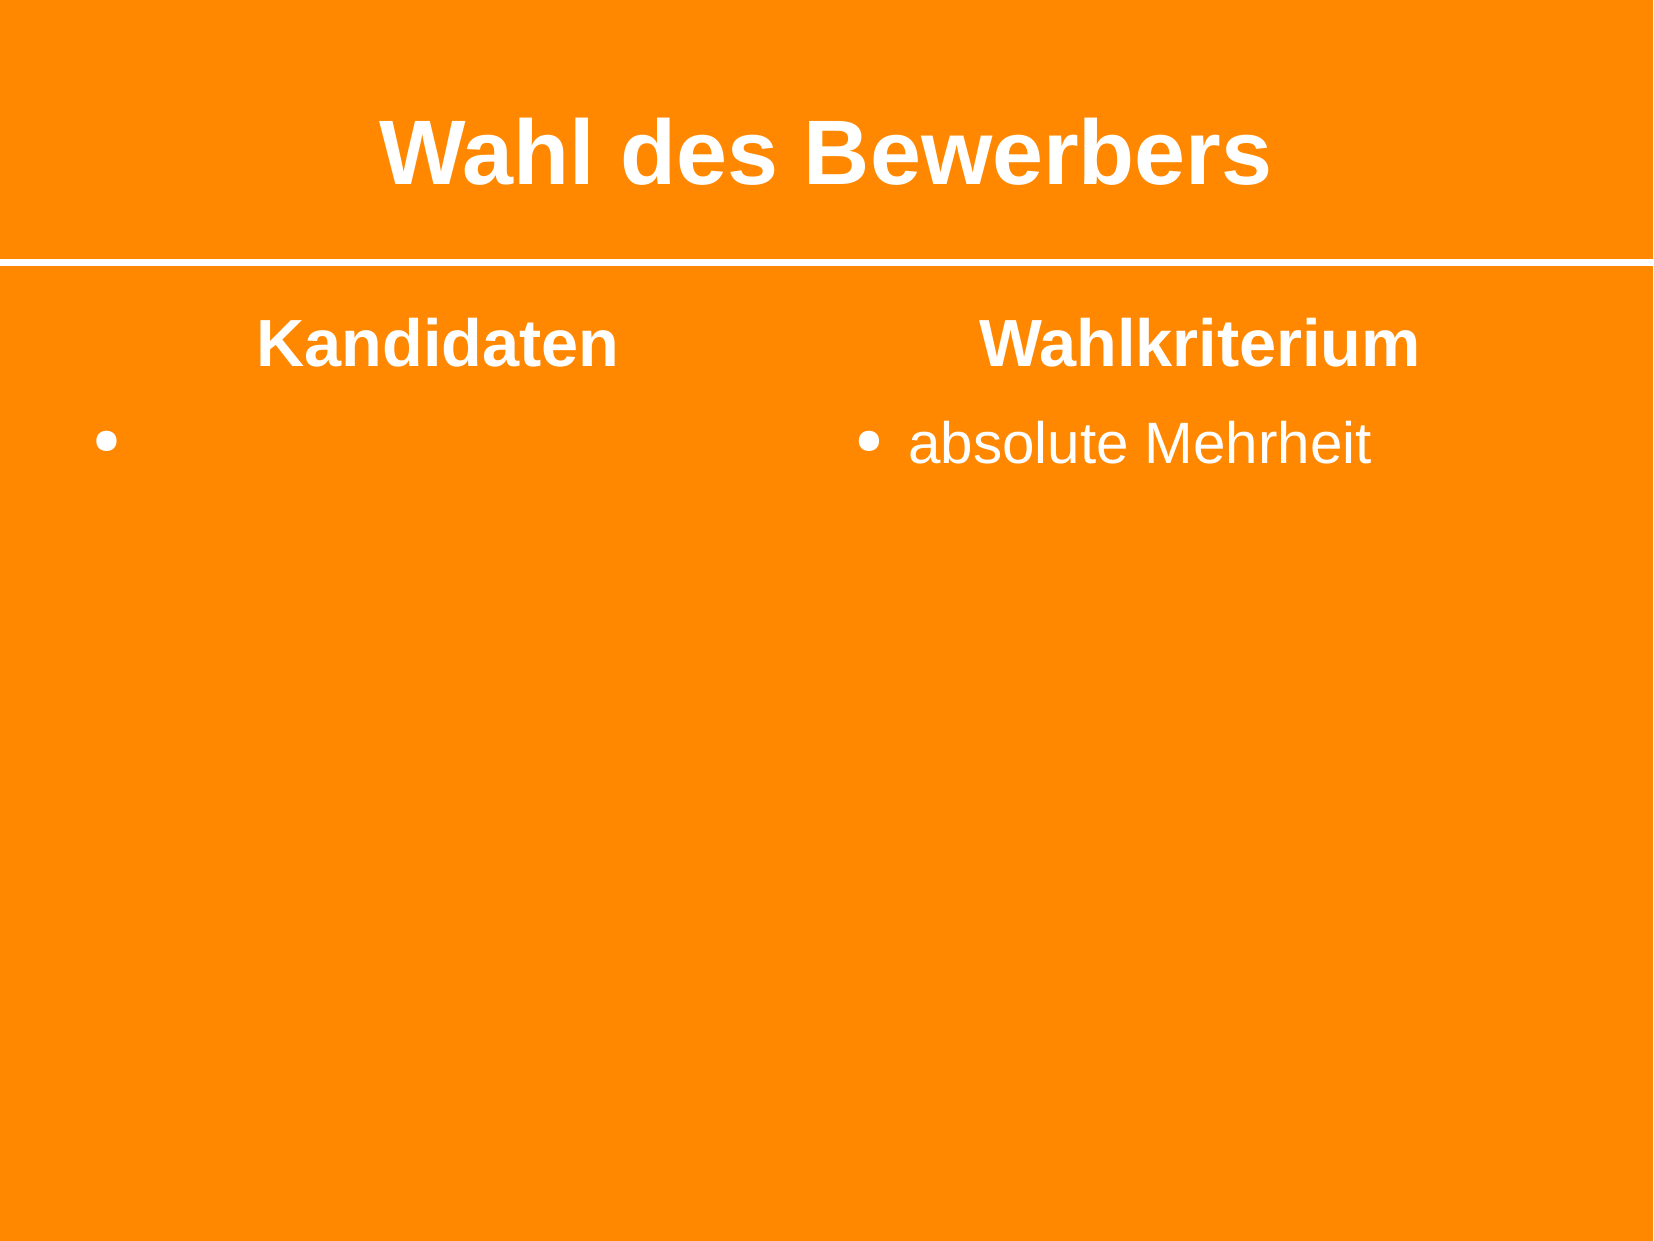

# Wahl des Bewerbers
Kandidaten
Wahlkriterium
absolute Mehrheit